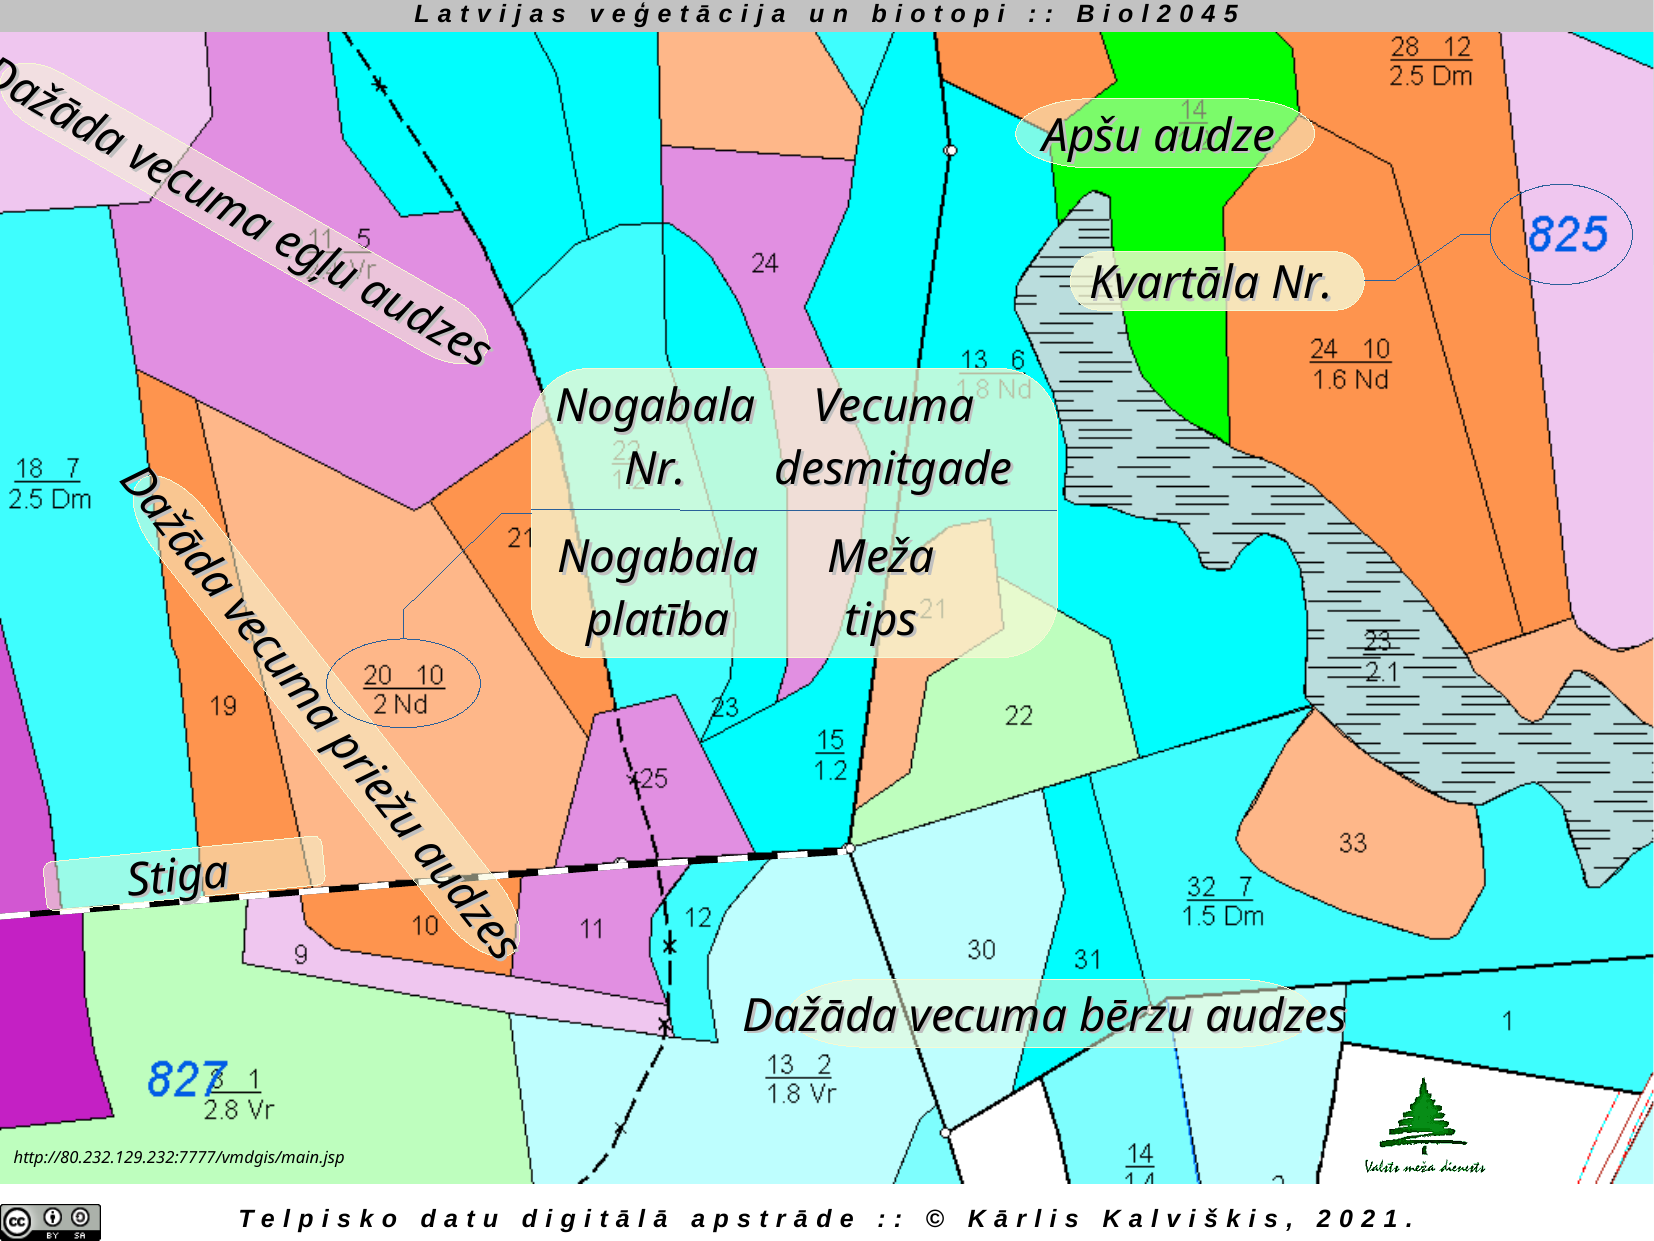

Apšu audze
Dažāda vecuma egļu audzes
Kvartāla Nr.
Nogabala
Nr.
Vecuma
desmitgade
Nogabala
platība
Meža
tips
Dažāda vecuma priežu audzes
Stiga
Dažāda vecuma bērzu audzes
http://80.232.129.232:7777/vmdgis/main.jsp